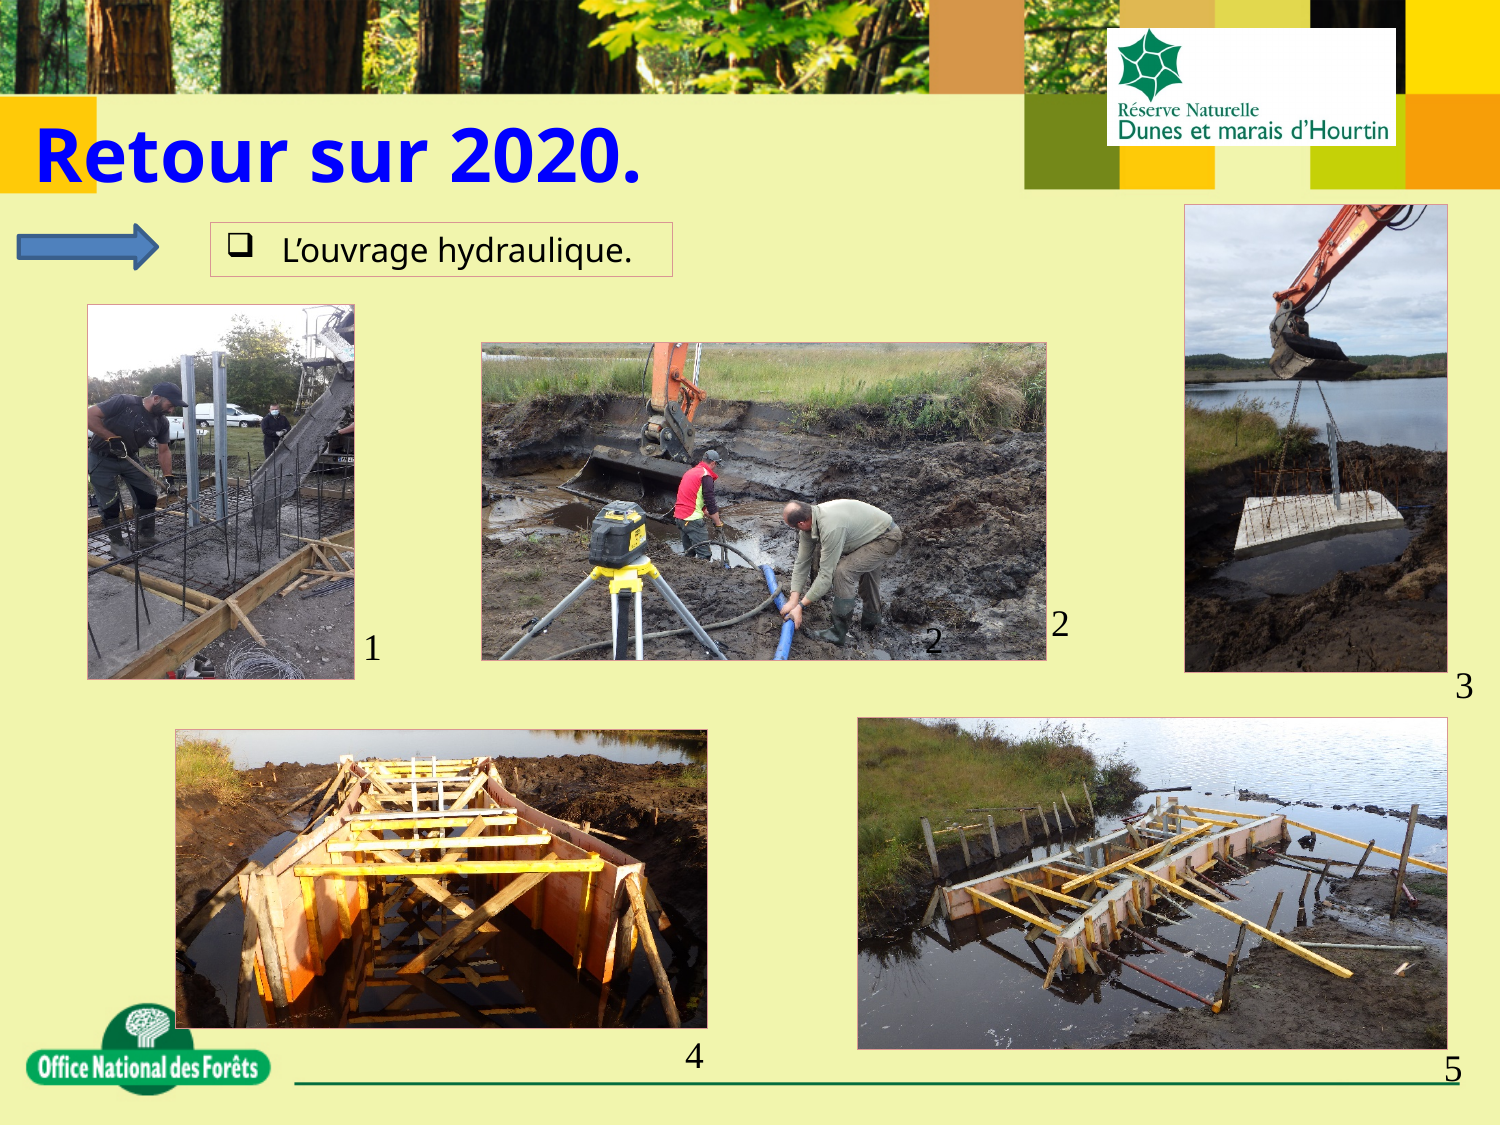

Retour sur 2020.
L’ouvrage hydraulique.
2
2
1
3
4
5